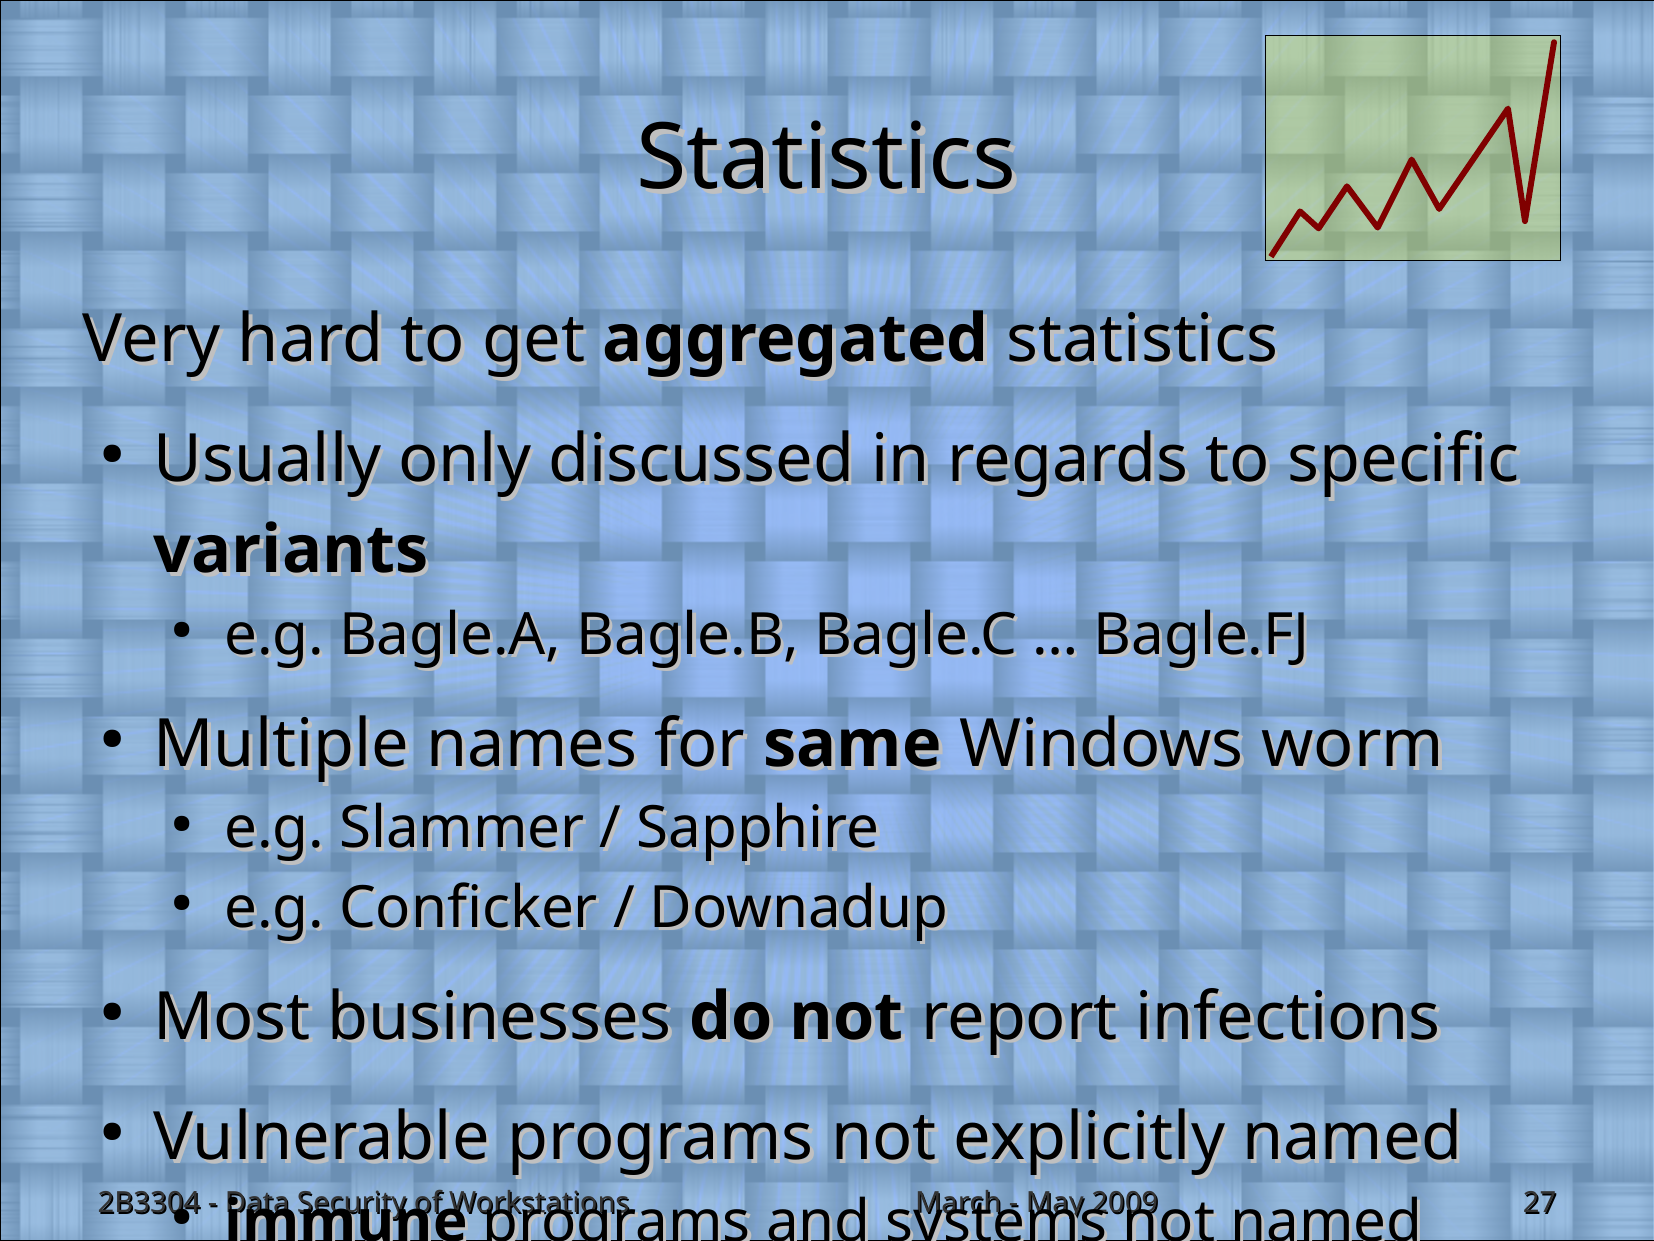

# Statistics
Very hard to get aggregated statistics
Usually only discussed in regards to specific variants
e.g. Bagle.A, Bagle.B, Bagle.C … Bagle.FJ
Multiple names for same Windows worm
e.g. Slammer / Sapphire
e.g. Conficker / Downadup
Most businesses do not report infections
Vulnerable programs not explicitly named
immune programs and systems not named